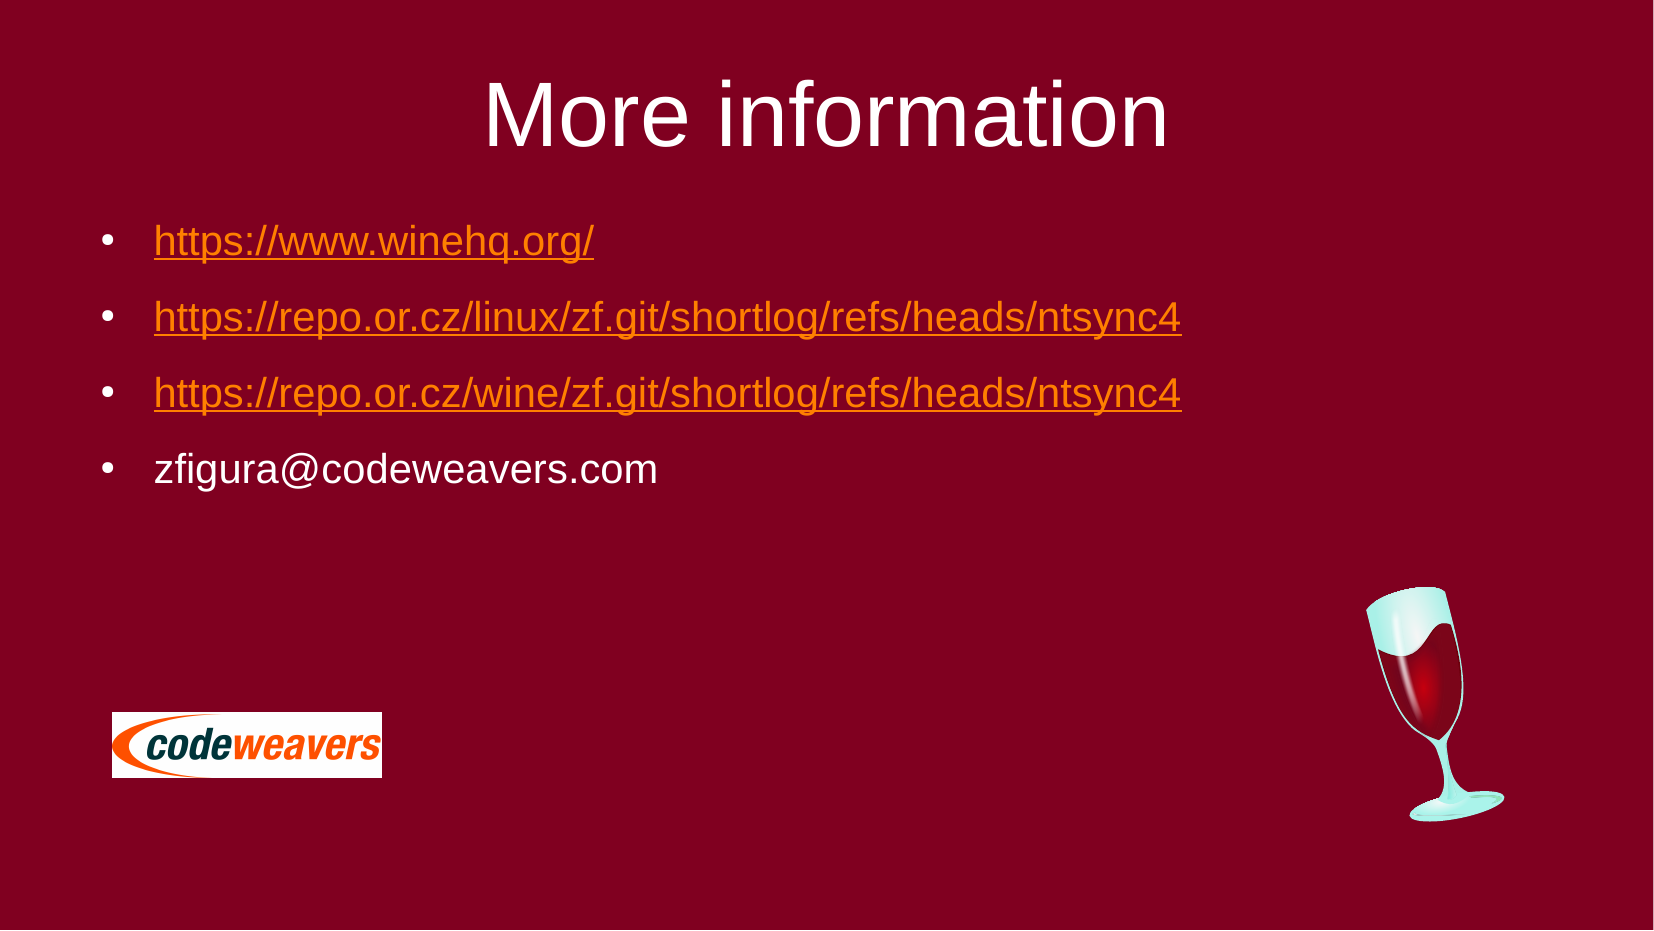

# More information
https://www.winehq.org/
https://repo.or.cz/linux/zf.git/shortlog/refs/heads/ntsync4
https://repo.or.cz/wine/zf.git/shortlog/refs/heads/ntsync4
zfigura@codeweavers.com